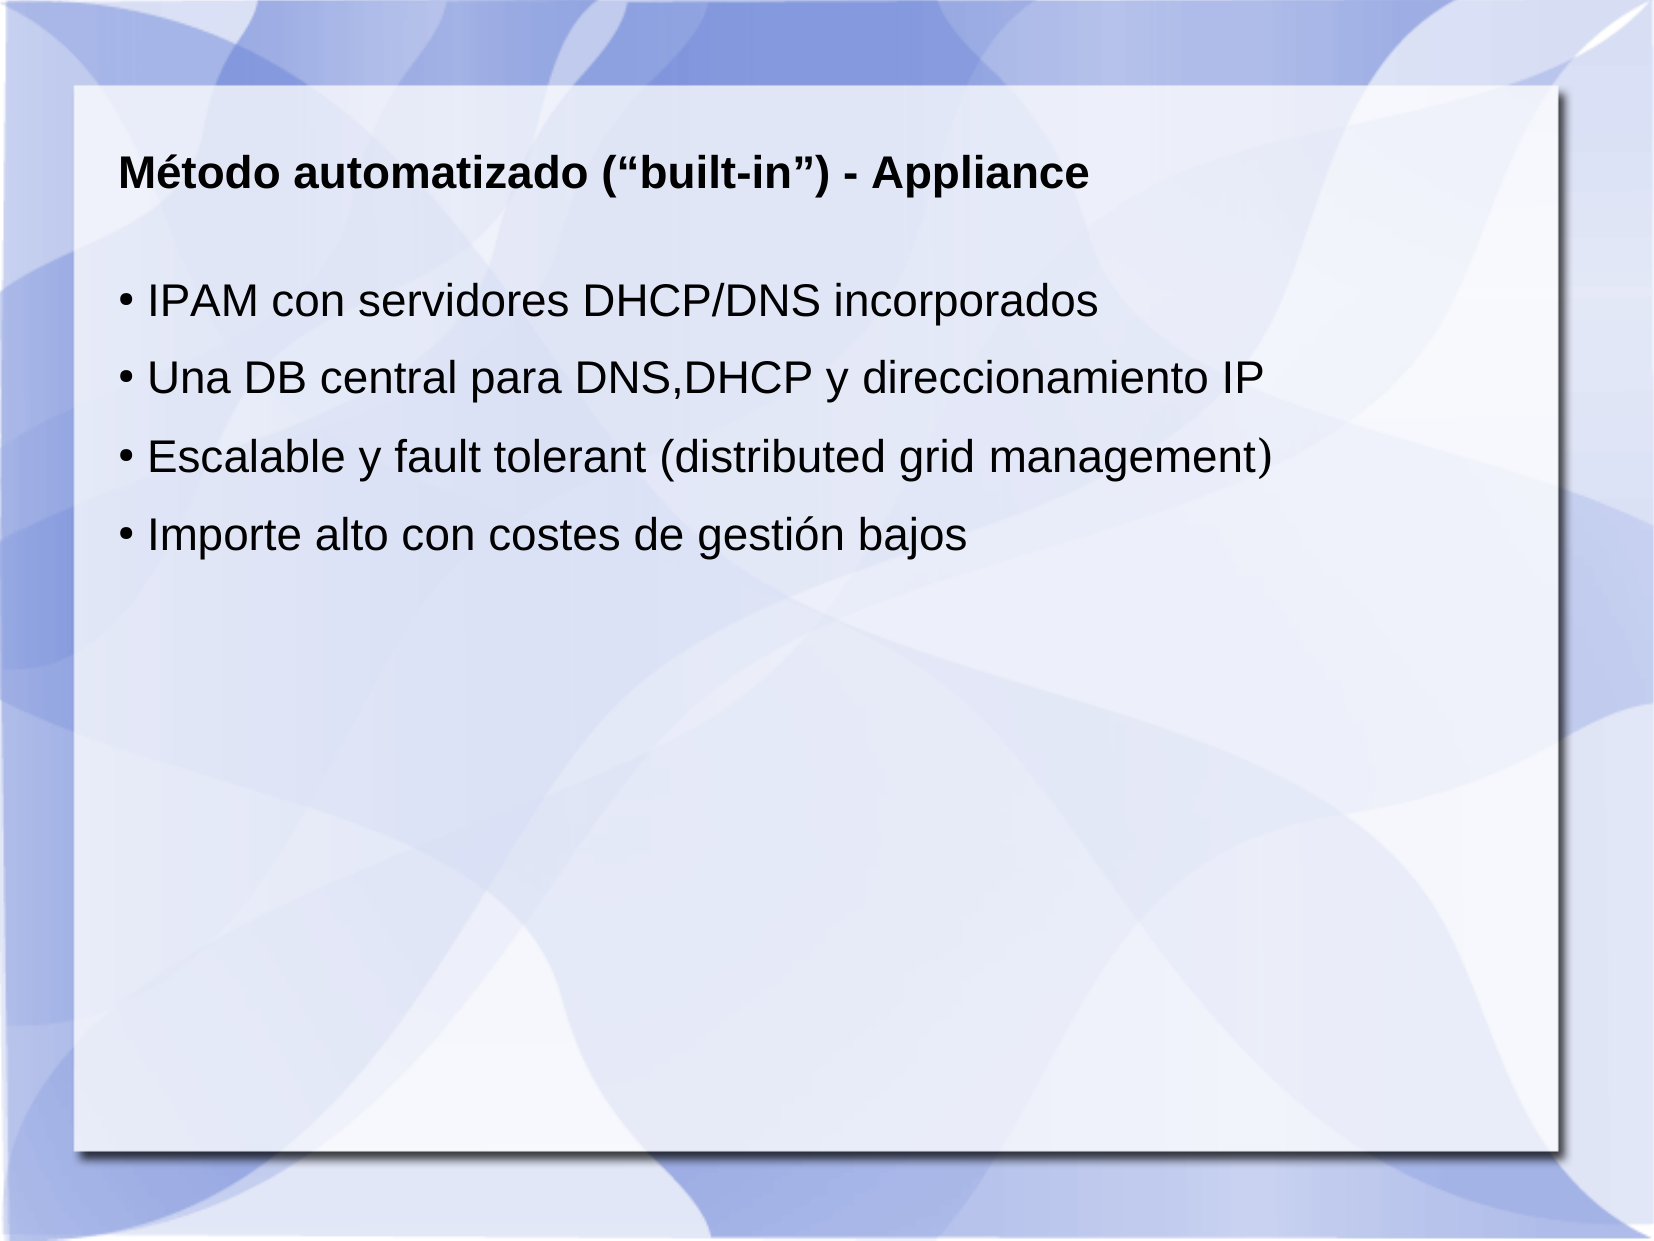

Método automatizado (“built-in”) - Appliance
 IPAM con servidores DHCP/DNS incorporados
 Una DB central para DNS,DHCP y direccionamiento IP
 Escalable y fault tolerant (distributed grid management)
 Importe alto con costes de gestión bajos
# Método automatizado - Software
 Central IPAM, servidores DHCP/DNS remotos
 Software corre en un servidor estandard
 Software genera updates y los “pushes” a los servidores remotos
 Bbdd propia
 Software libre/software de pagar
 Costos
Método automatizado - Appliance
 IPAM con servidores DHCP/DNS incluidos
 Software genera updates y los “pushes” a los servidores remotos
 Una Bbdd central para DNS/DHCP/Entradas ipam
 Escalble y fault tolerant (
 Costos